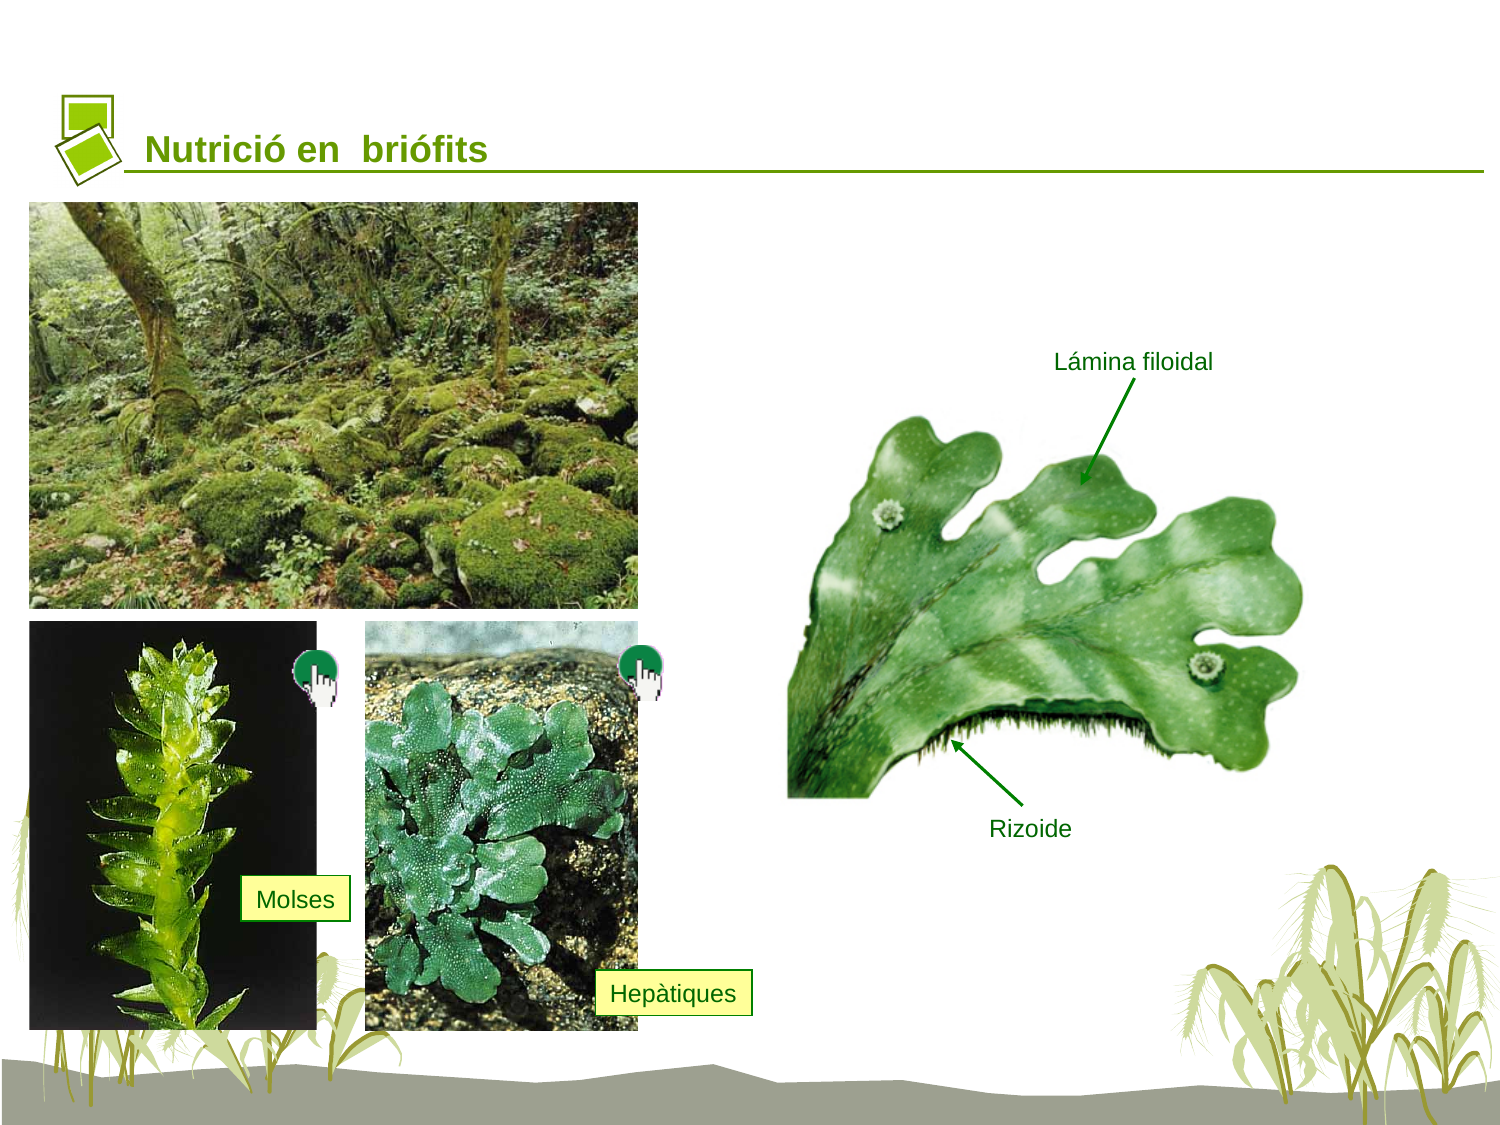

Nutrició en briófits
Lámina filoidal
Rizoide
Molses
Hepàtiques